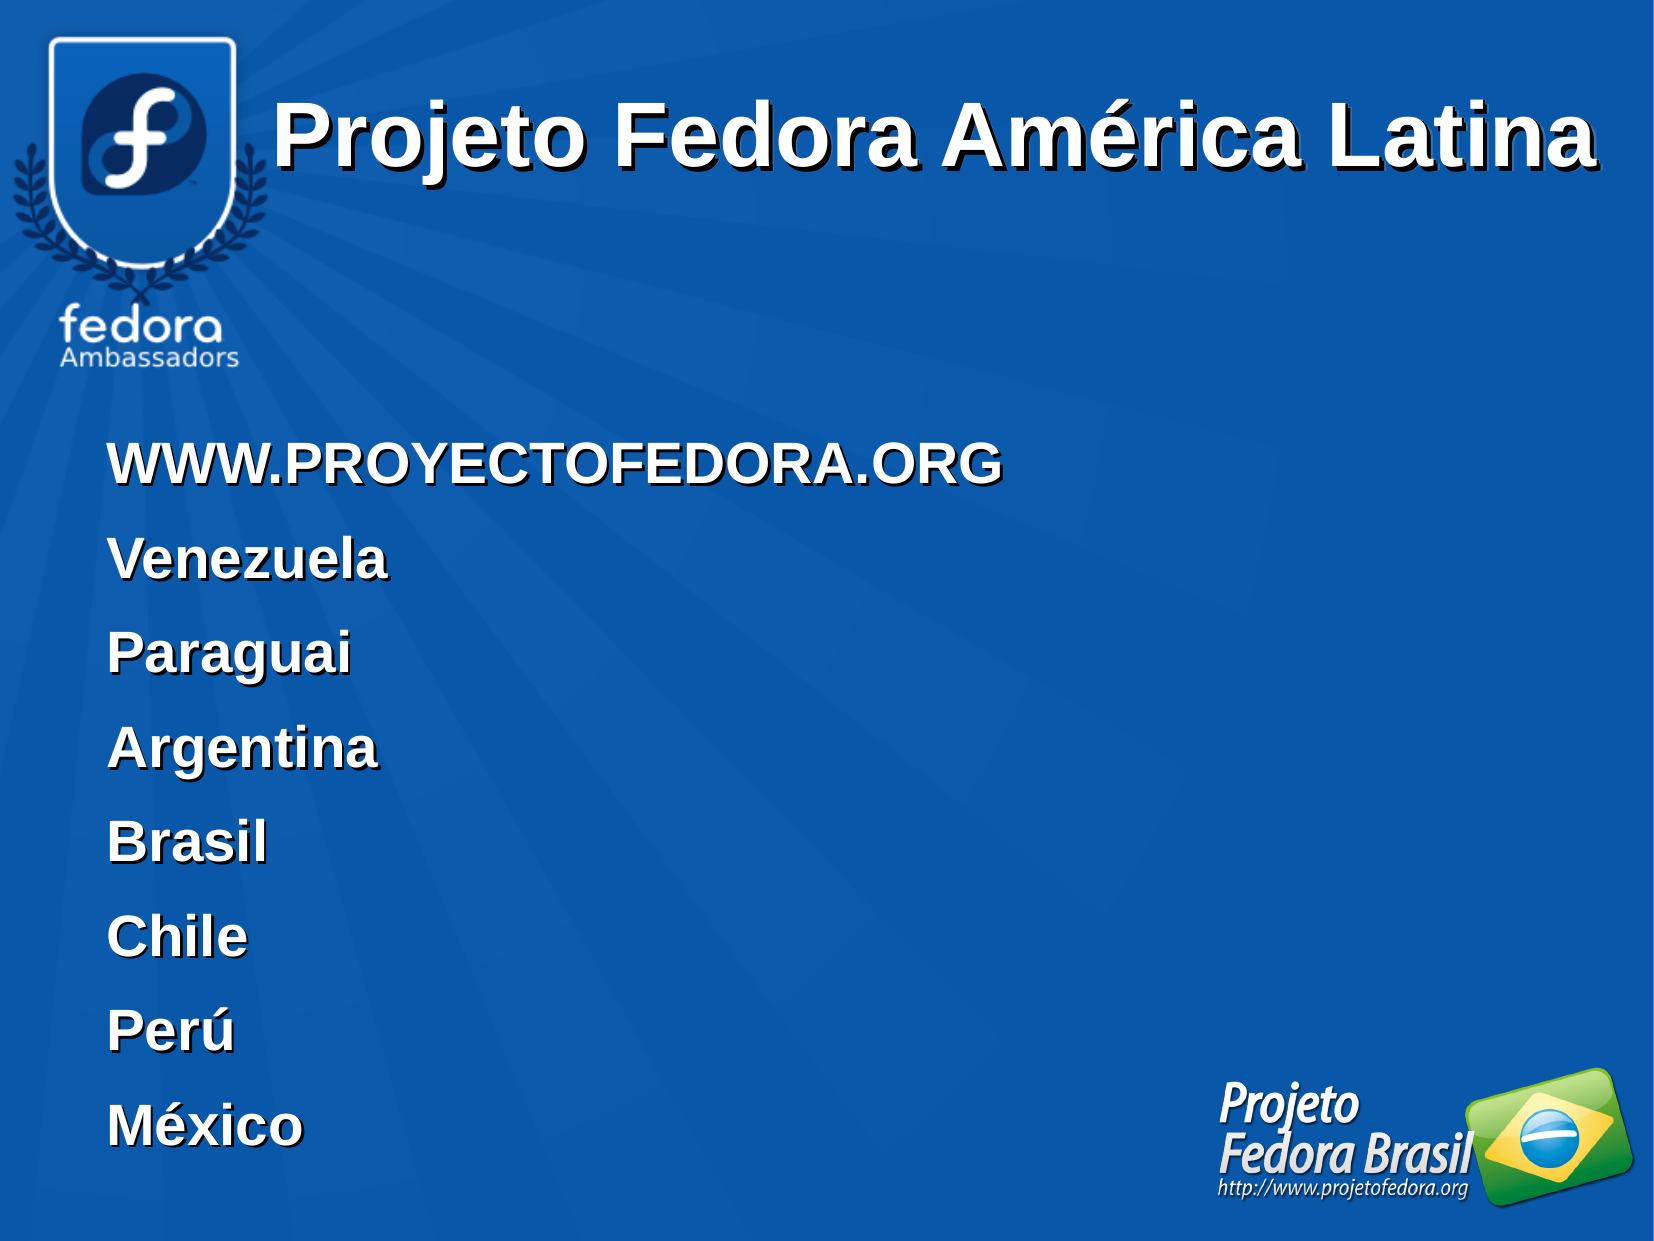

# Projeto Fedora América Latina
WWW.PROYECTOFEDORA.ORG
Venezuela
Paraguai
Argentina
Brasil
Chile
Perú
México